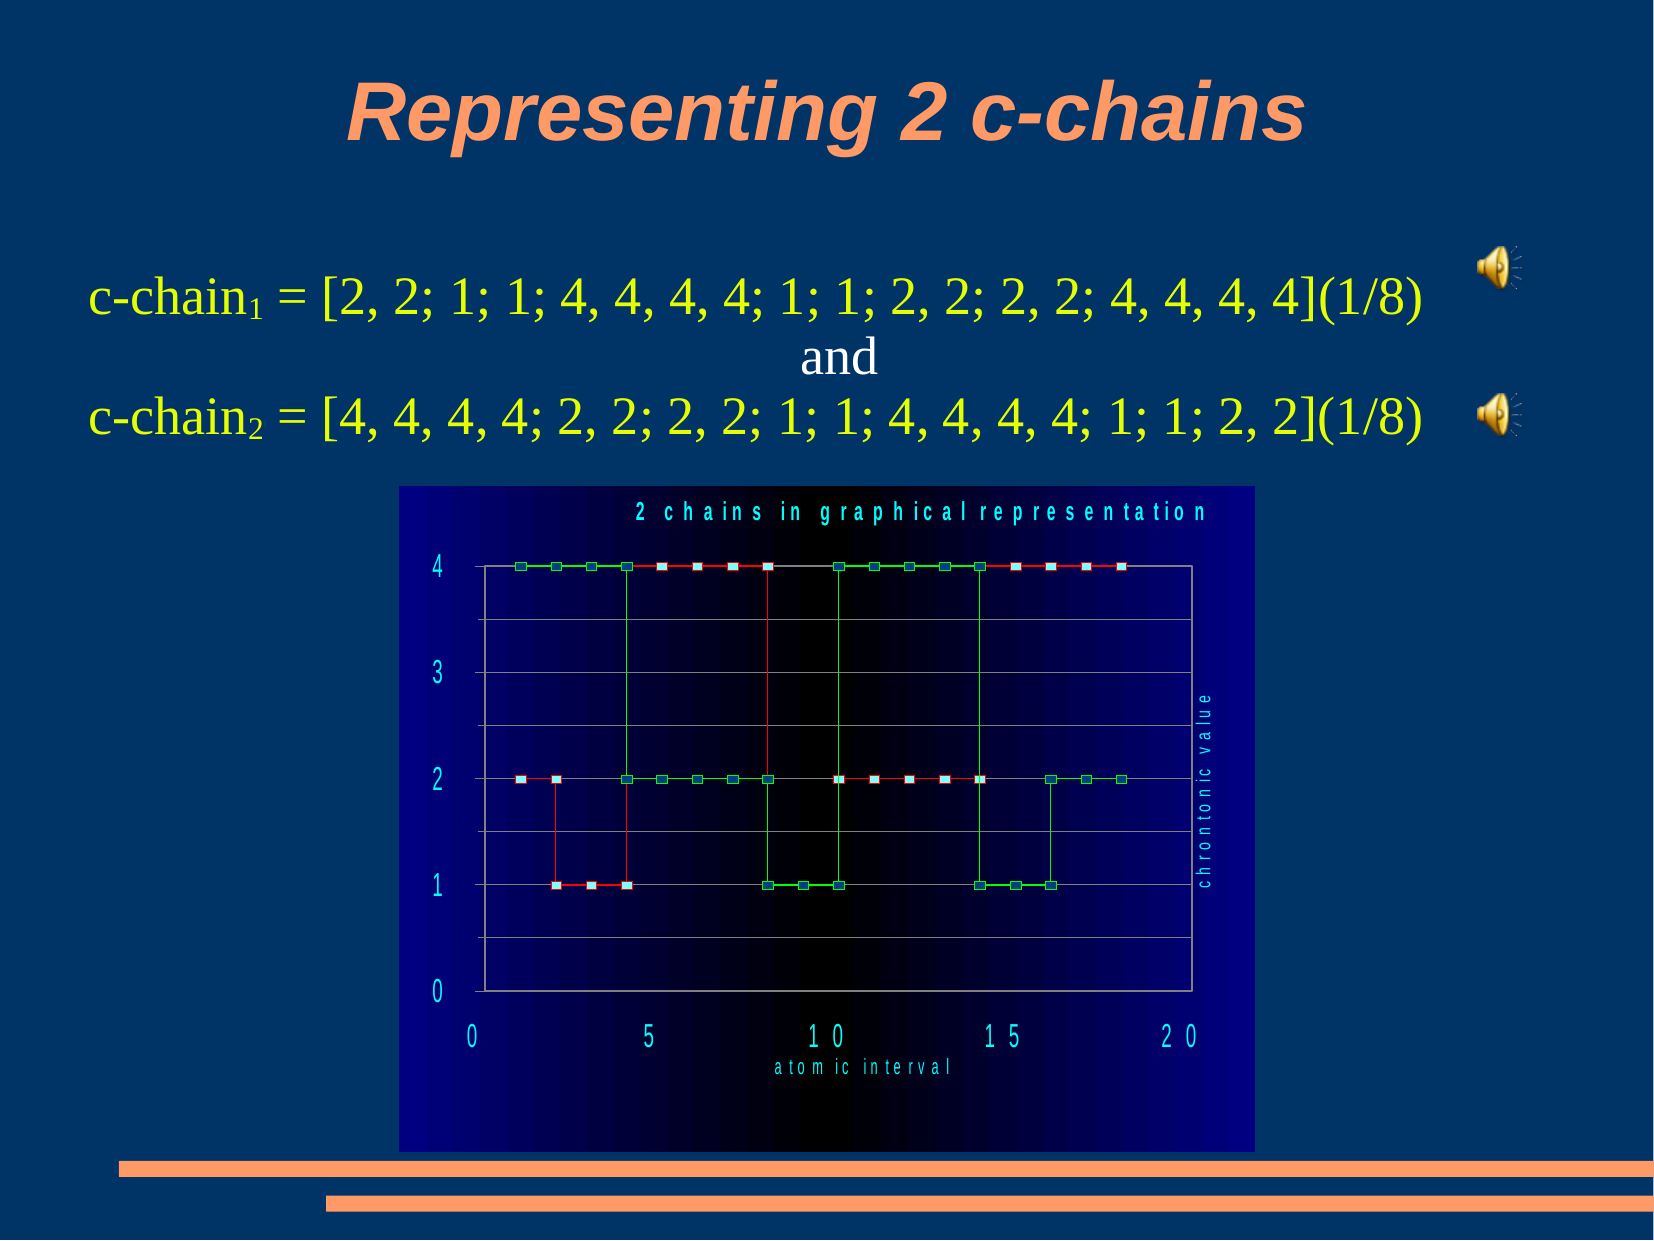

# Representing 2 c-chains
c-chain1 = [2, 2; 1; 1; 4, 4, 4, 4; 1; 1; 2, 2; 2, 2; 4, 4, 4, 4](1/8)
and
c-chain2 = [4, 4, 4, 4; 2, 2; 2, 2; 1; 1; 4, 4, 4, 4; 1; 1; 2, 2](1/8)